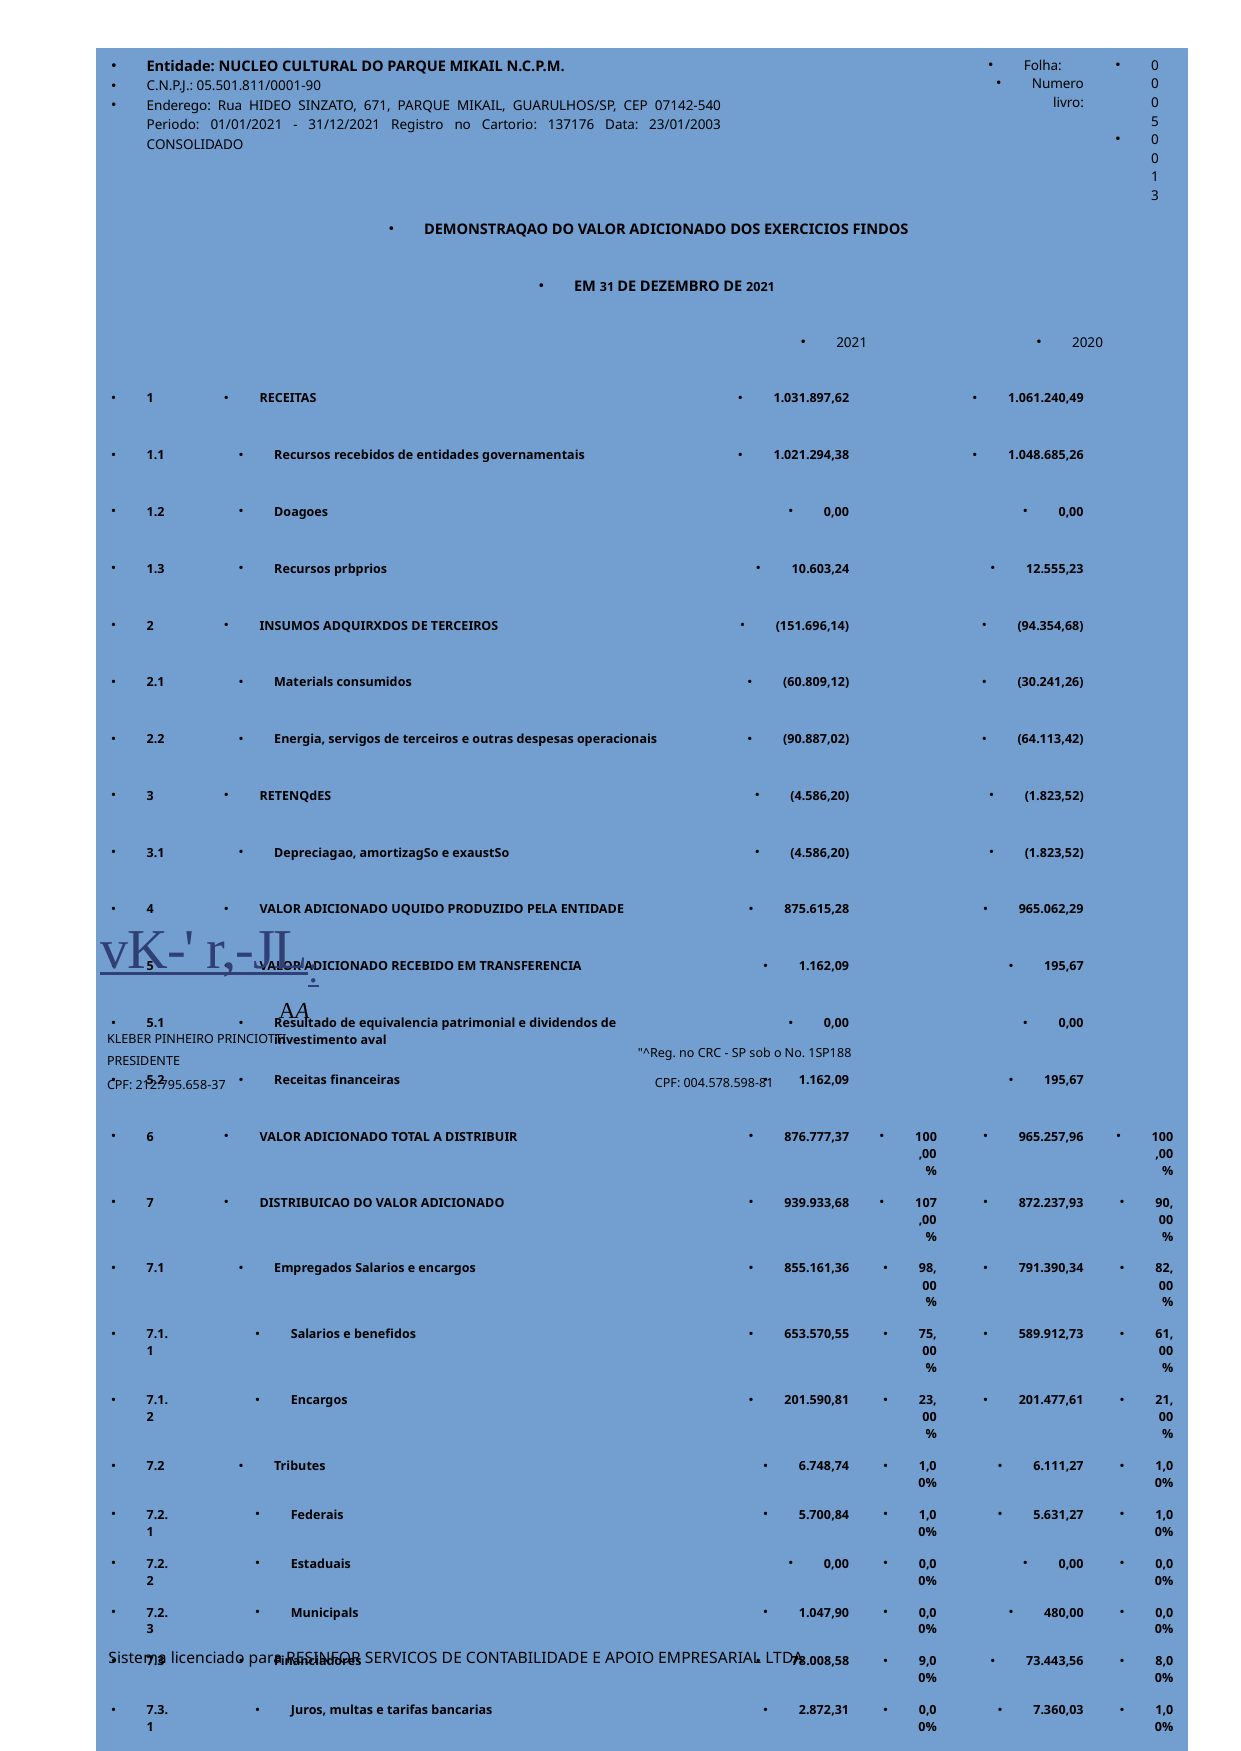

| Entidade: NUCLEO CULTURAL DO PARQUE MIKAIL N.C.P.M. C.N.P.J.: 05.501.811/0001-90 Enderego: Rua HIDEO SINZATO, 671, PARQUE MIKAIL, GUARULHOS/SP, CEP 07142-540 Periodo: 01/01/2021 - 31/12/2021 Registro no Cartorio: 137176 Data: 23/01/2003 CONSOLIDADO | | | | Folha: Numero livro: | 0005 0013 |
| --- | --- | --- | --- | --- | --- |
| | DEMONSTRAQAO DO VALOR ADICIONADO DOS EXERCICIOS FINDOS | | | | |
| | EM 31 DE DEZEMBRO DE 2021 | | | | |
| | | 2021 | | 2020 | |
| 1 | RECEITAS | 1.031.897,62 | | 1.061.240,49 | |
| 1.1 | Recursos recebidos de entidades governamentais | 1.021.294,38 | | 1.048.685,26 | |
| 1.2 | Doagoes | 0,00 | | 0,00 | |
| 1.3 | Recursos prbprios | 10.603,24 | | 12.555,23 | |
| 2 | INSUMOS ADQUIRXDOS DE TERCEIROS | (151.696,14) | | (94.354,68) | |
| 2.1 | Materials consumidos | (60.809,12) | | (30.241,26) | |
| 2.2 | Energia, servigos de terceiros e outras despesas operacionais | (90.887,02) | | (64.113,42) | |
| 3 | RETENQdES | (4.586,20) | | (1.823,52) | |
| 3.1 | Depreciagao, amortizagSo e exaustSo | (4.586,20) | | (1.823,52) | |
| 4 | VALOR ADICIONADO UQUIDO PRODUZIDO PELA ENTIDADE | 875.615,28 | | 965.062,29 | |
| 5 | VALOR ADICIONADO RECEBIDO EM TRANSFERENCIA | 1.162,09 | | 195,67 | |
| 5.1 | Resultado de equivalencia patrimonial e dividendos de investimento aval | 0,00 | | 0,00 | |
| 5.2 | Receitas financeiras | 1.162,09 | | 195,67 | |
| 6 | VALOR ADICIONADO TOTAL A DISTRIBUIR | 876.777,37 | 100,00% | 965.257,96 | 100,00% |
| 7 | DISTRIBUICAO DO VALOR ADICIONADO | 939.933,68 | 107,00% | 872.237,93 | 90,00% |
| 7.1 | Empregados Salarios e encargos | 855.161,36 | 98,00% | 791.390,34 | 82,00% |
| 7.1.1 | Salarios e benefidos | 653.570,55 | 75,00% | 589.912,73 | 61,00% |
| 7.1.2 | Encargos | 201.590,81 | 23,00% | 201.477,61 | 21,00% |
| 7.2 | Tributes | 6.748,74 | 1,00% | 6.111,27 | 1,00% |
| 7.2.1 | Federais | 5.700,84 | 1,00% | 5.631,27 | 1,00% |
| 7.2.2 | Estaduais | 0,00 | 0,00% | 0,00 | 0,00% |
| 7.2.3 | Municipals | 1.047,90 | 0,00% | 480,00 | 0,00% |
| 7.3 | Financiadores | 78.008,58 | 9,00% | 73.443,56 | 8,00% |
| 7.3.1 | Juros, multas e tarifas bancarias | 2.872,31 | 0,00% | 7.360,03 | 1,00% |
| 7.3.2 | Alugu6is | 75.136,27 | 9,00% | 66.083,53 | 7,00% |
| 7.4 | Outras despesas nao operacionais | 15,00 | 0,00% | 1.292,76 | 0,00% |
| 7.4.1 | Outras despesas nao operacionais | 15,00 | 0,00% | 1.292,76 | 0,00% |
| 7.5 | Lucres retldos/prejuizo do exerdcio | 0,00 | 0,00% | 0,00 | 0,00% |
| 8 | Valor total Distribuido | S7 ^939.933,68 | 107,00% | 872.237,93 | 90,00% |
vK-' r,-JL:
AA
KLEBER PINHEIRO PRINCIOTTI
"^Reg. no CRC - SP sob o No. 1SP188
PRESIDENTE
CPF: 004.578.598-81
CPF: 212.795.658-37
Sistema licenciado para RESINFOR SERVICOS DE CONTABILIDADE E APOIO EMPRESARIAL LTDA